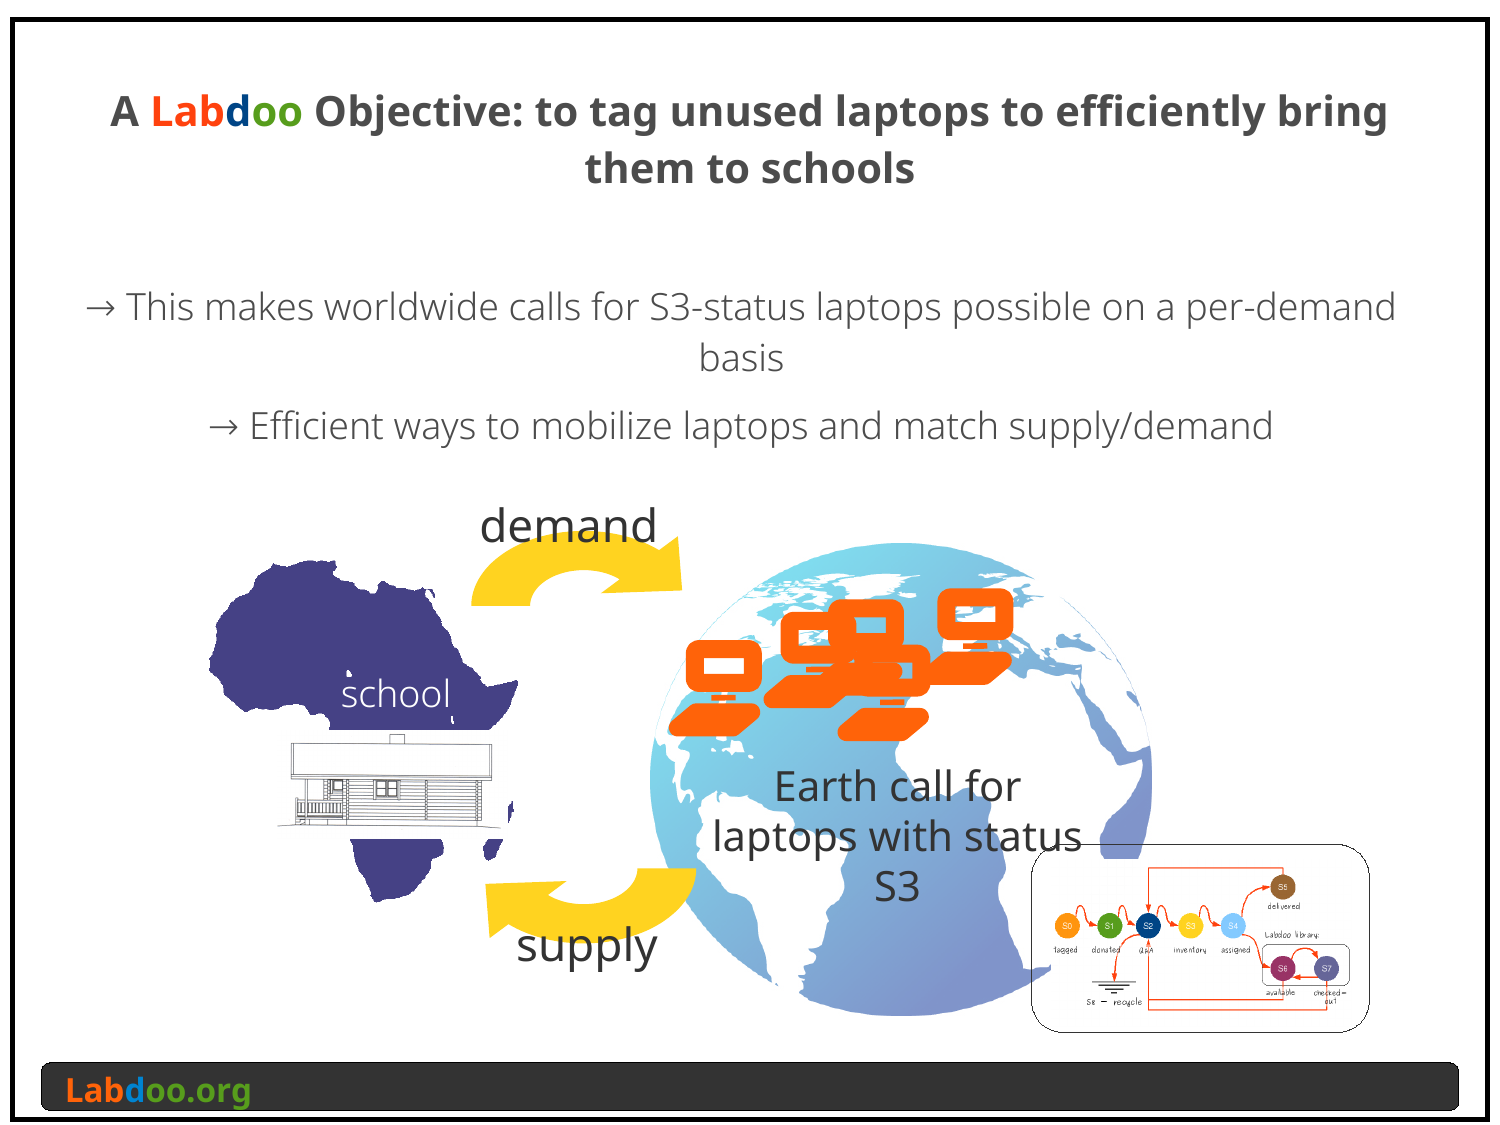

# A Labdoo Objective: to tag unused laptops to efficiently bring them to schools
→ This makes worldwide calls for S3-status laptops possible on a per-demand basis
→ Efficient ways to mobilize laptops and match supply/demand
demand
school
Earth call for laptops with status S3
supply